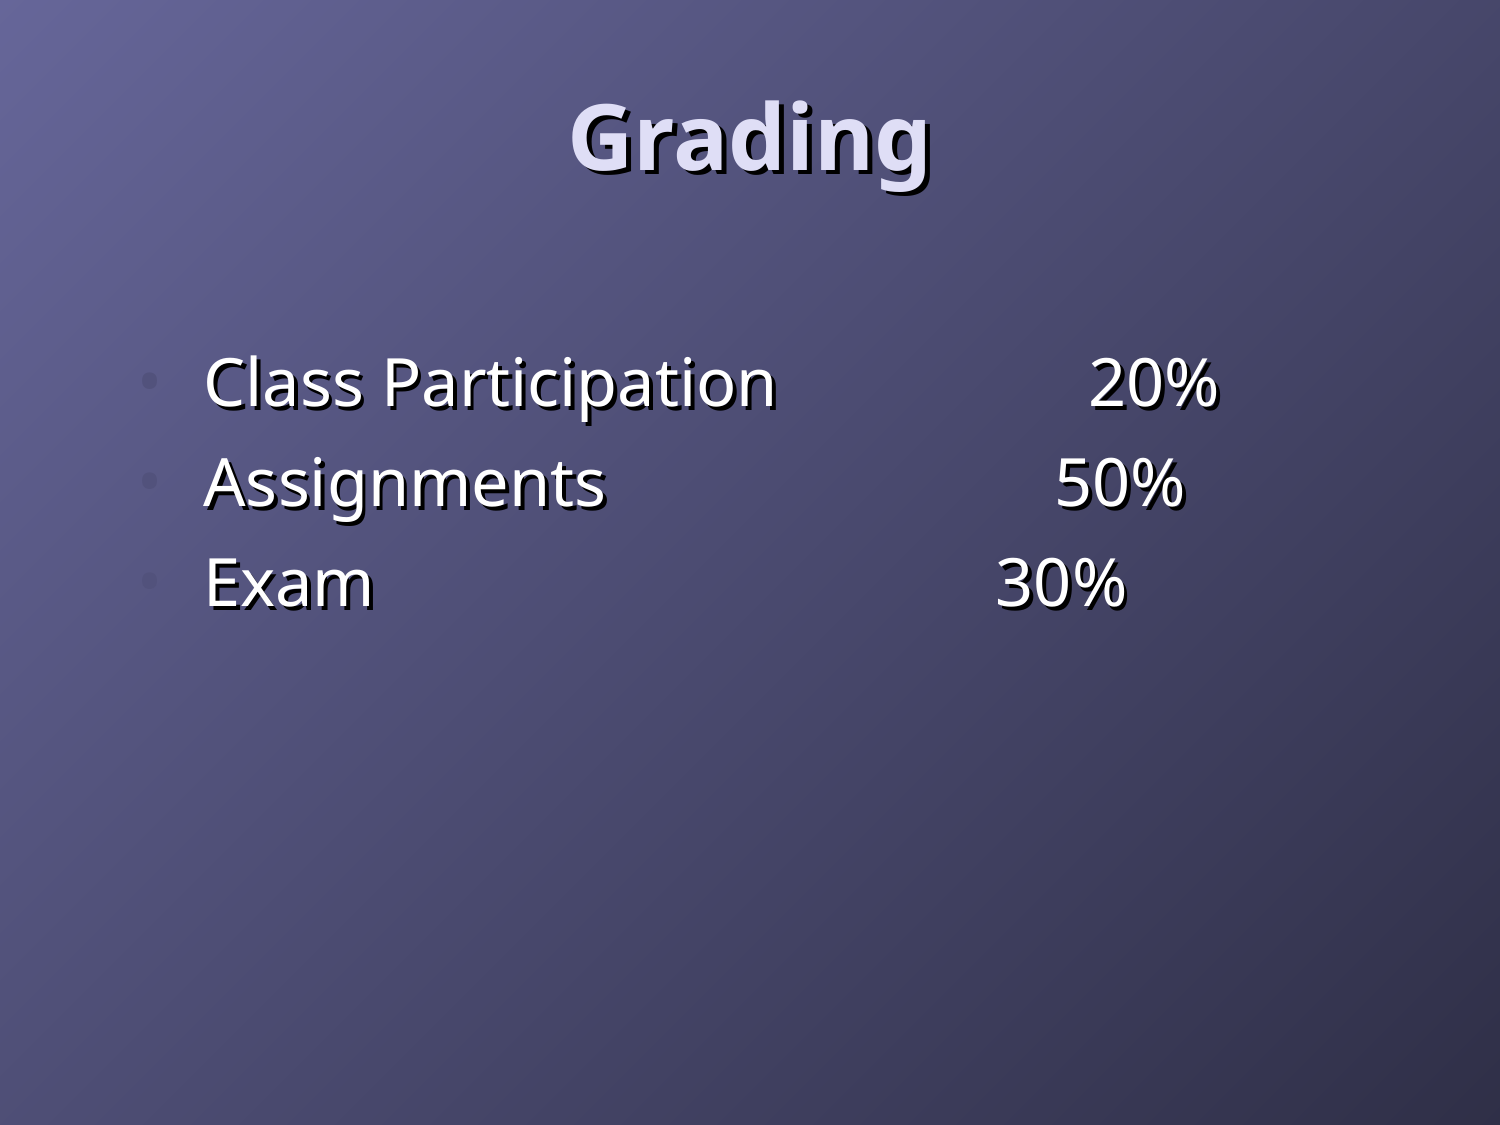

# Grading
Class Participation 20%
Assignments 50%
Exam 30%